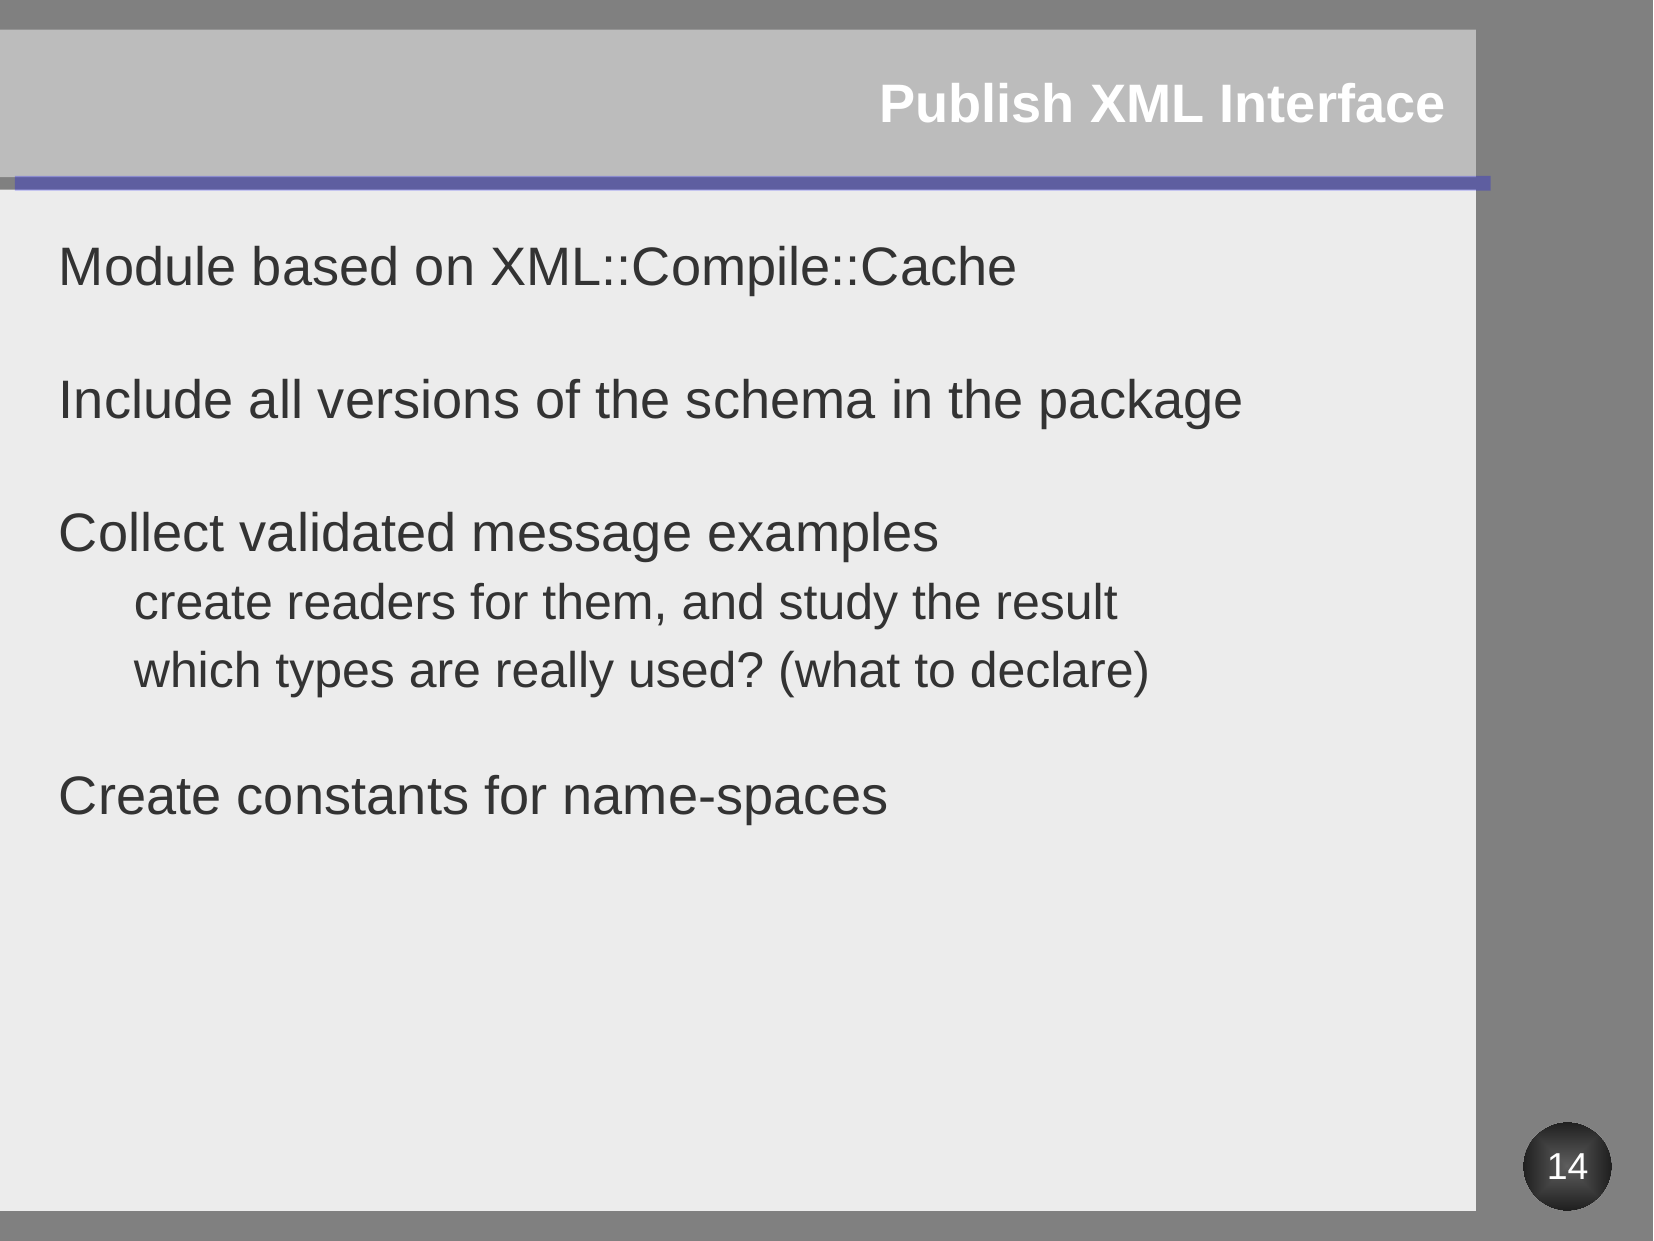

# Publish XML Interface
Module based on XML::Compile::Cache
Include all versions of the schema in the package
Collect validated message examples
create readers for them, and study the result
which types are really used? (what to declare)
Create constants for name-spaces